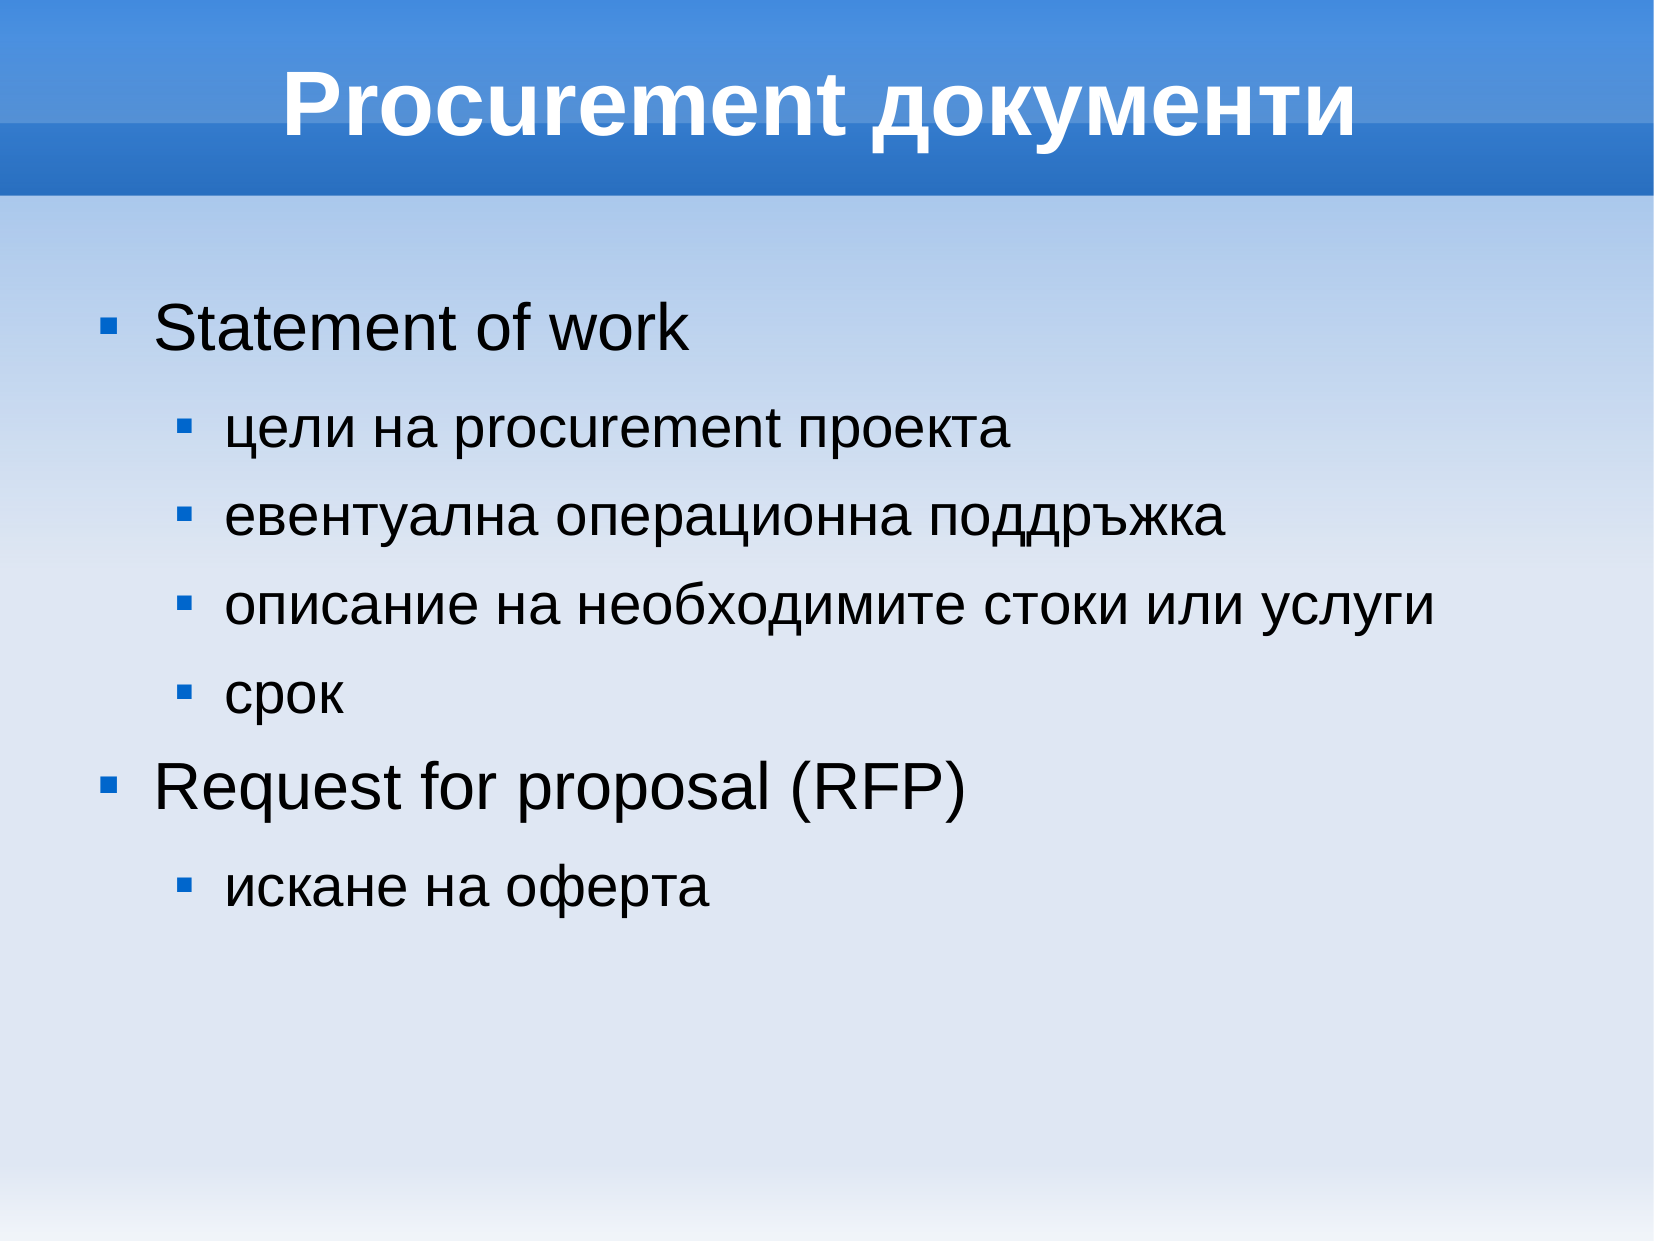

# Procurement документи
Statement of work
цели на procurement проекта
евентуална операционна поддръжка
описание на необходимите стоки или услуги
срок
Request for proposal (RFP)
искане на оферта